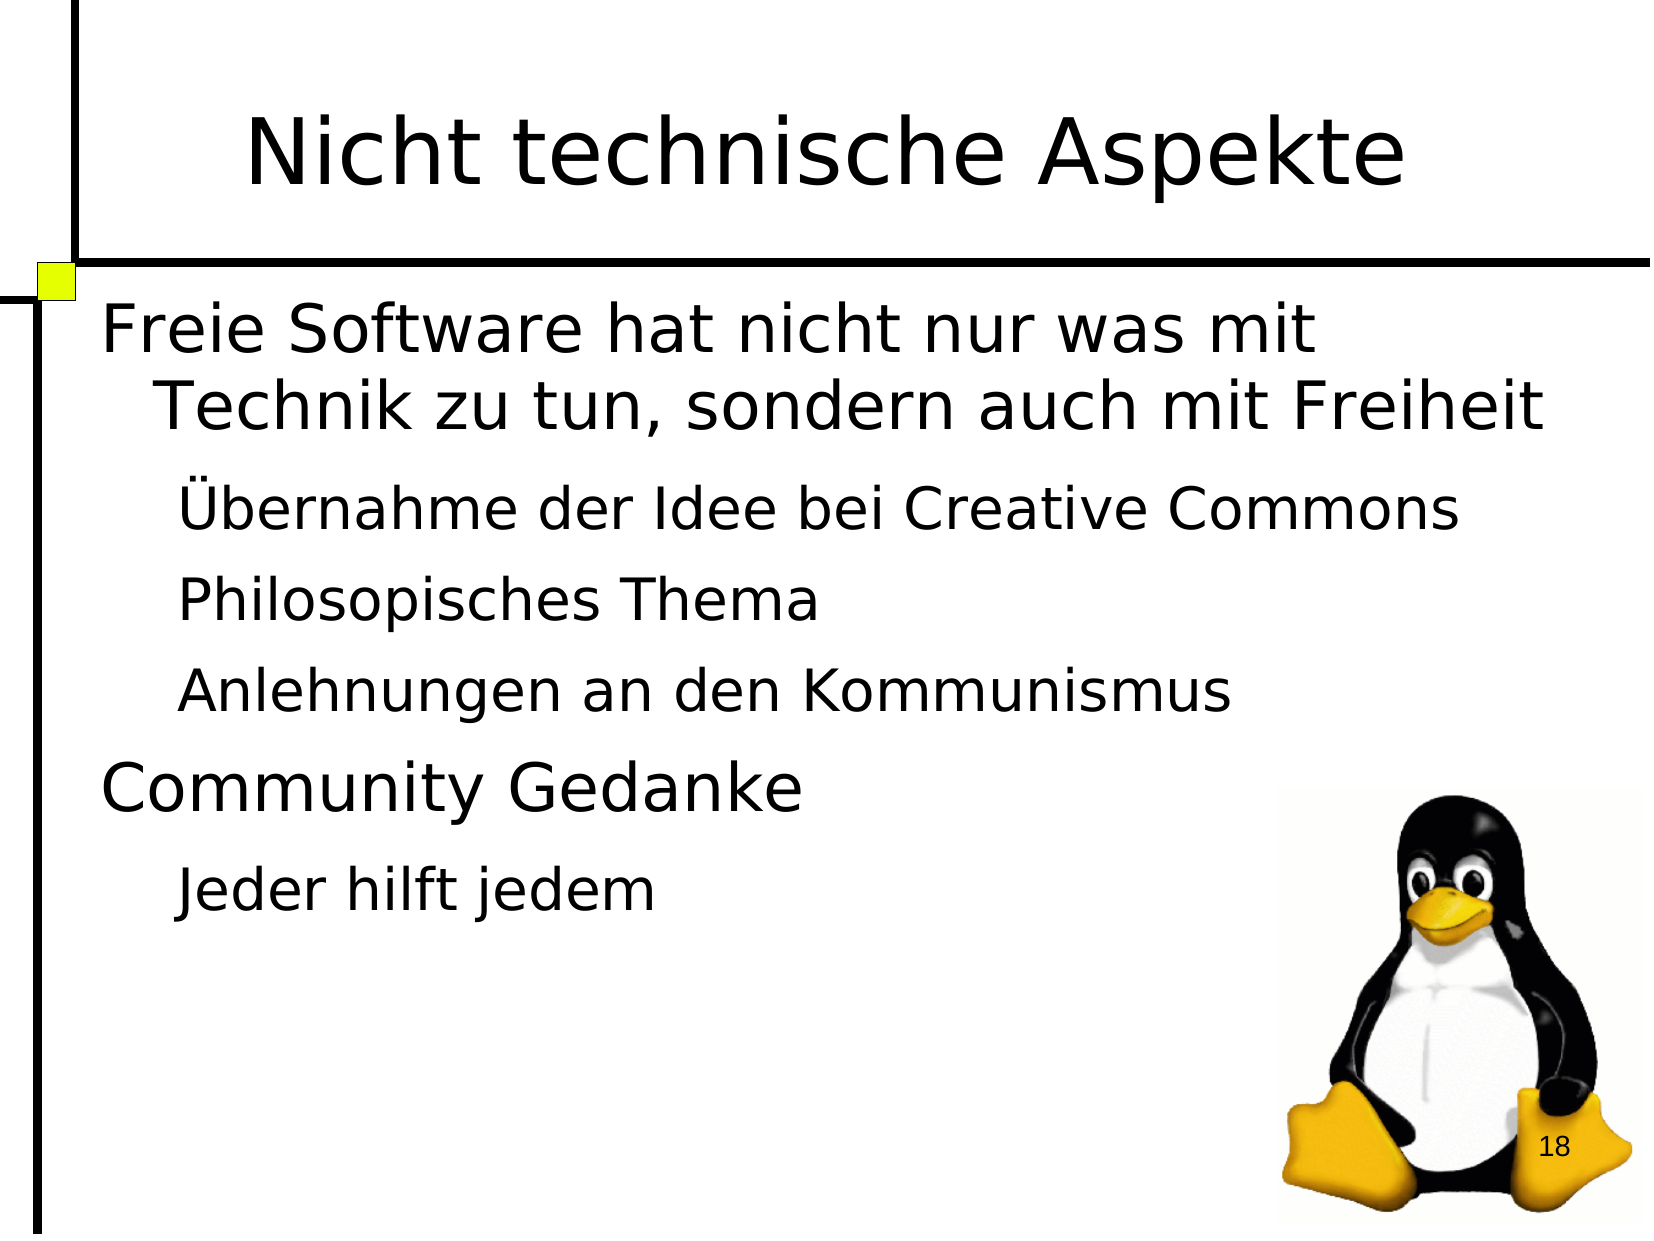

# Nicht technische Aspekte
Freie Software hat nicht nur was mit Technik zu tun, sondern auch mit Freiheit
Übernahme der Idee bei Creative Commons
Philosopisches Thema
Anlehnungen an den Kommunismus
Community Gedanke
Jeder hilft jedem
18